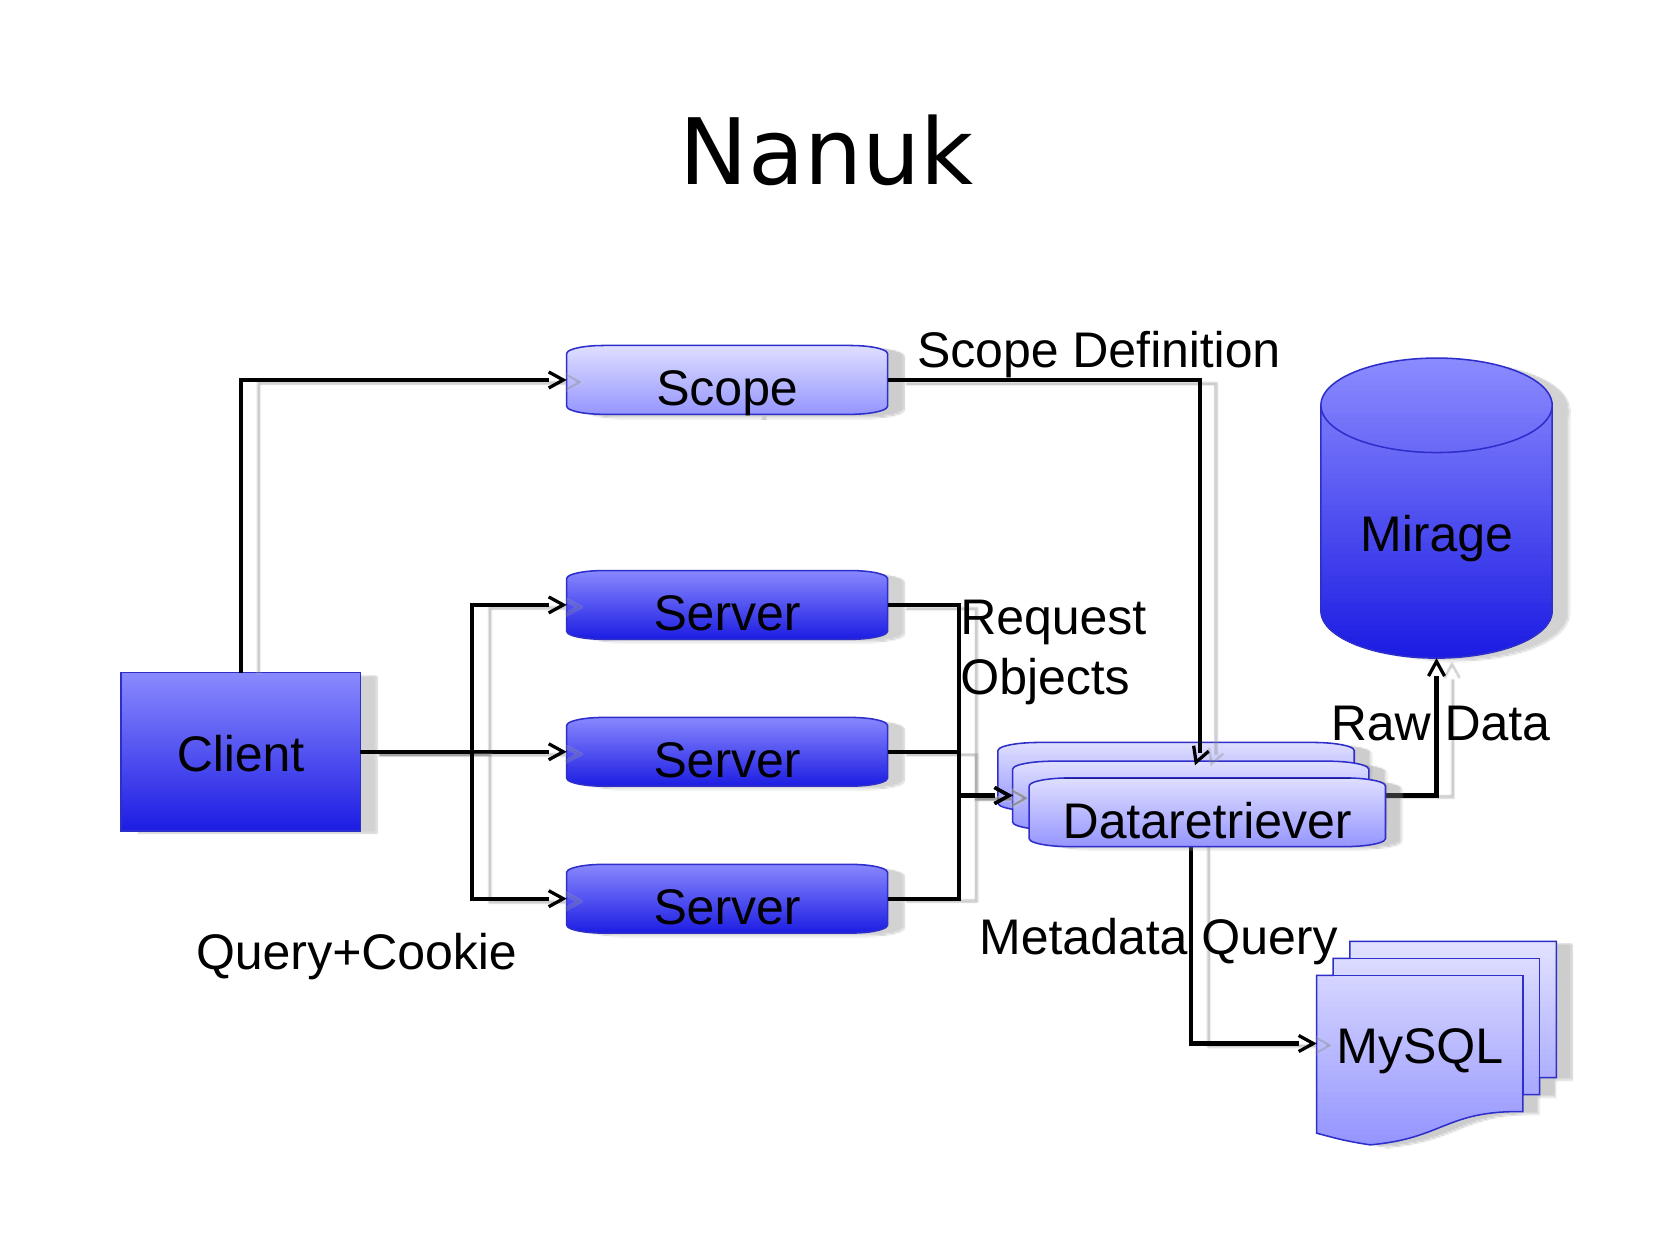

# Nanuk
Scope Definition
Scope
Mirage
Server
Server
Server
Request
Objects
Client
Raw Data
Dataretriever
Dataretriever
Dataretriever
Metadata Query
Query+Cookie
MySQL